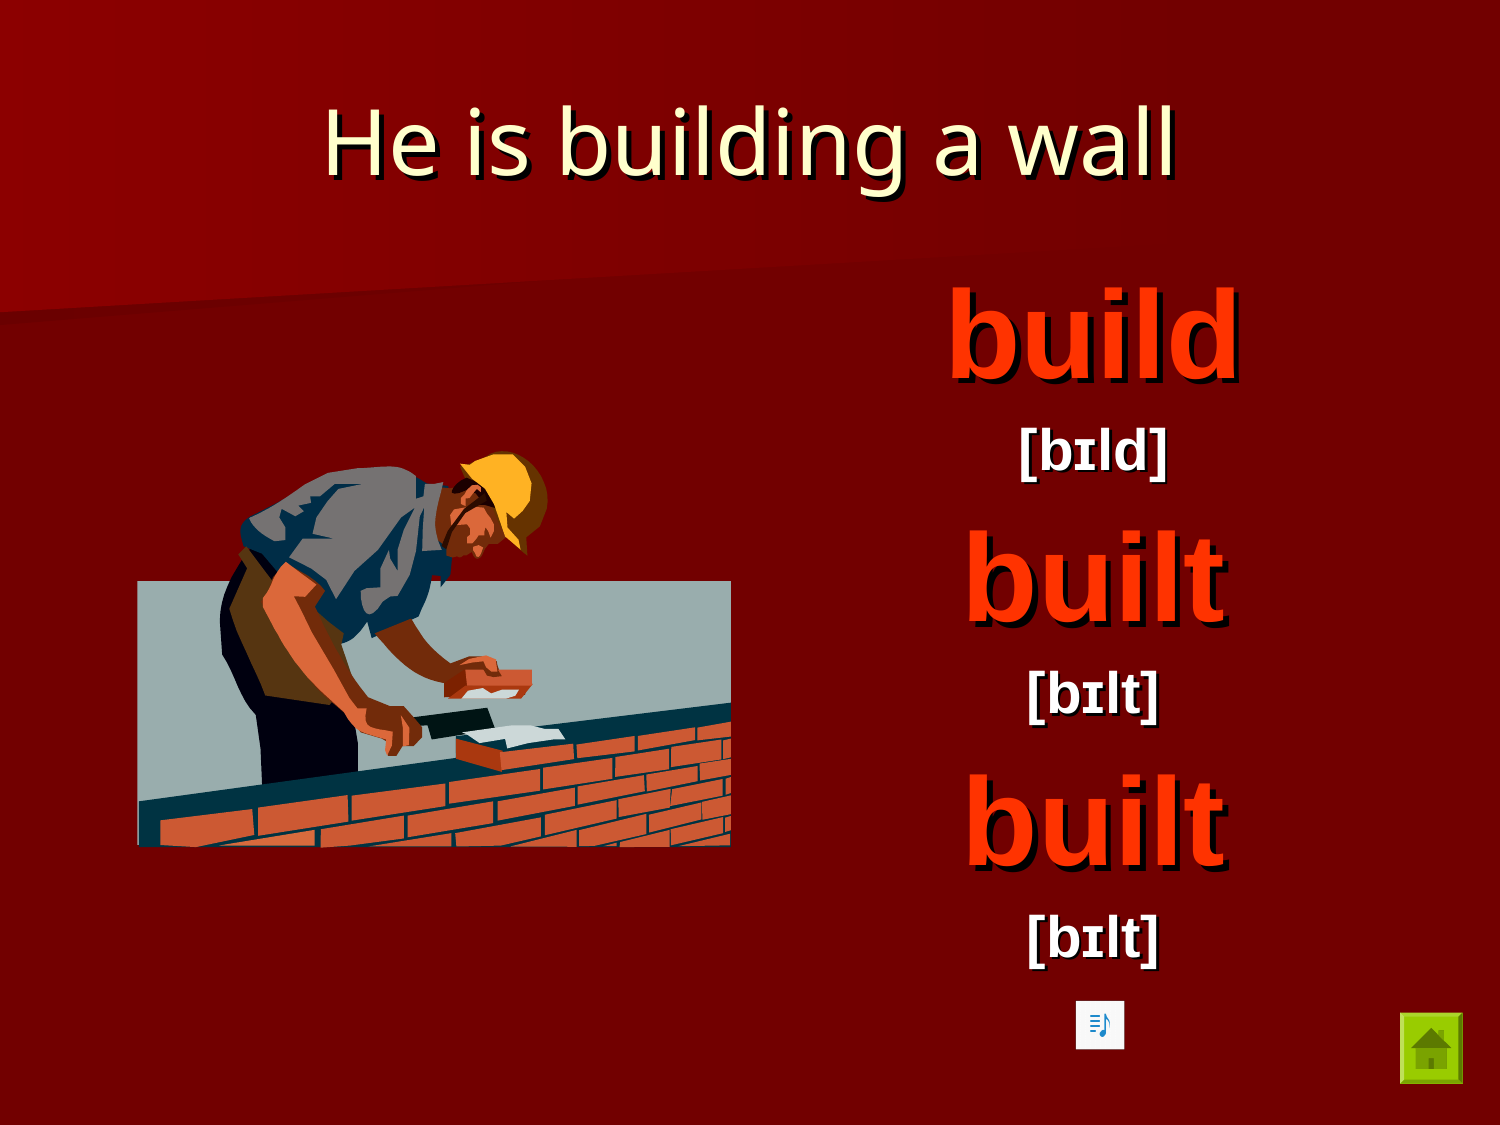

# He is building a wall
build
[bɪld]
built
[bɪlt]
built
[bɪlt]